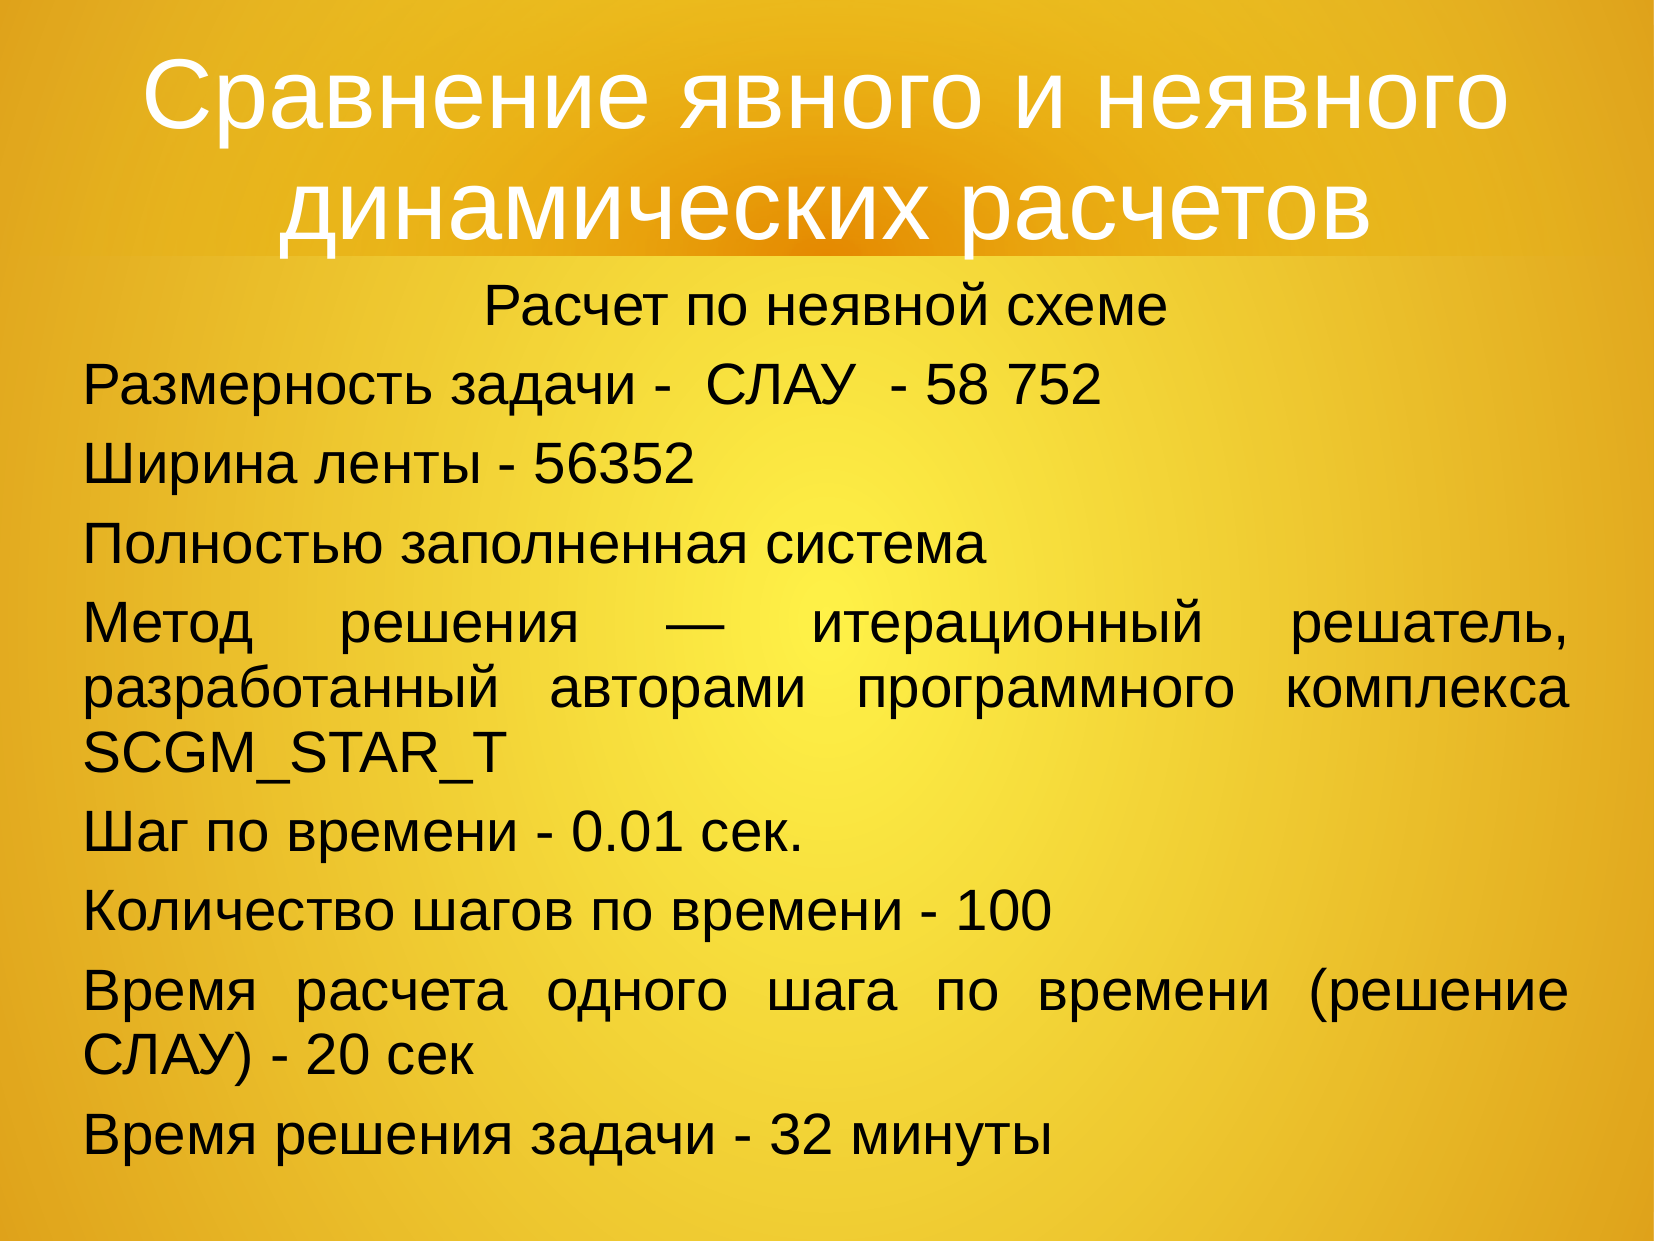

# Сравнение явного и неявного динамических расчетов
Расчет по неявной схеме
Размерность задачи - СЛАУ - 58 752
Ширина ленты - 56352
Полностью заполненная система
Метод решения — итерационный решатель, разработанный авторами программного комплекса SCGM_STAR_T
Шаг по времени - 0.01 сек.
Количество шагов по времени - 100
Время расчета одного шага по времени (решение СЛАУ) - 20 сек
Время решения задачи - 32 минуты